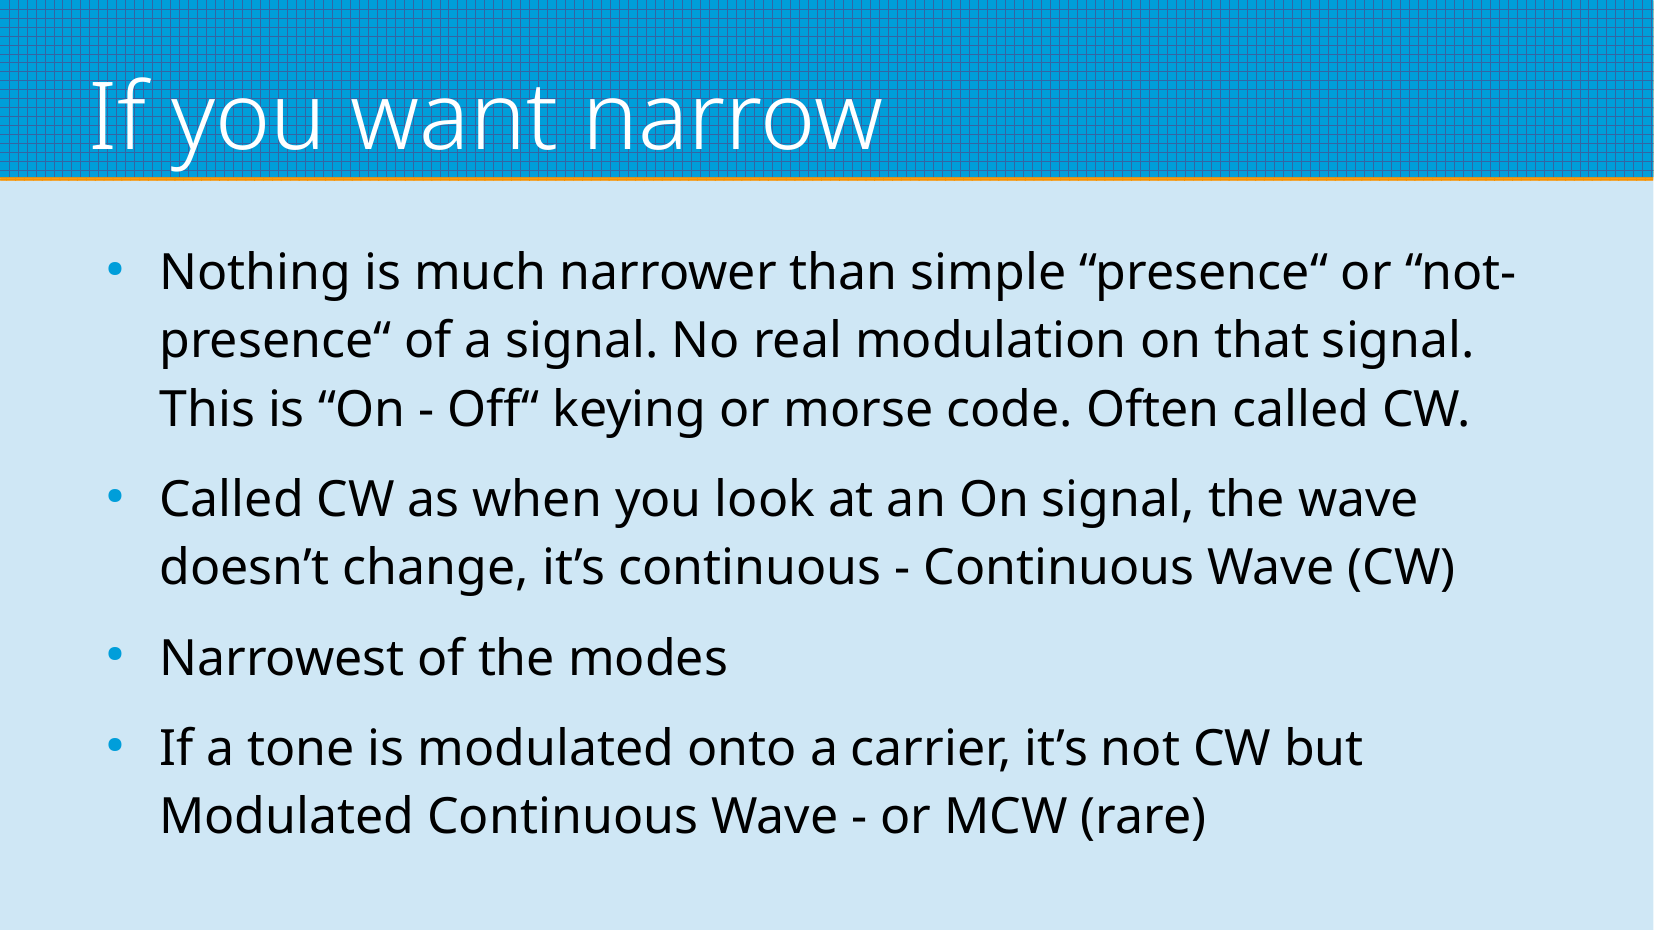

# If you want narrow
Nothing is much narrower than simple “presence“ or “not-presence“ of a signal. No real modulation on that signal. This is “On - Off“ keying or morse code. Often called CW.
Called CW as when you look at an On signal, the wave doesn’t change, it’s continuous - Continuous Wave (CW)
Narrowest of the modes
If a tone is modulated onto a carrier, it’s not CW but Modulated Continuous Wave - or MCW (rare)